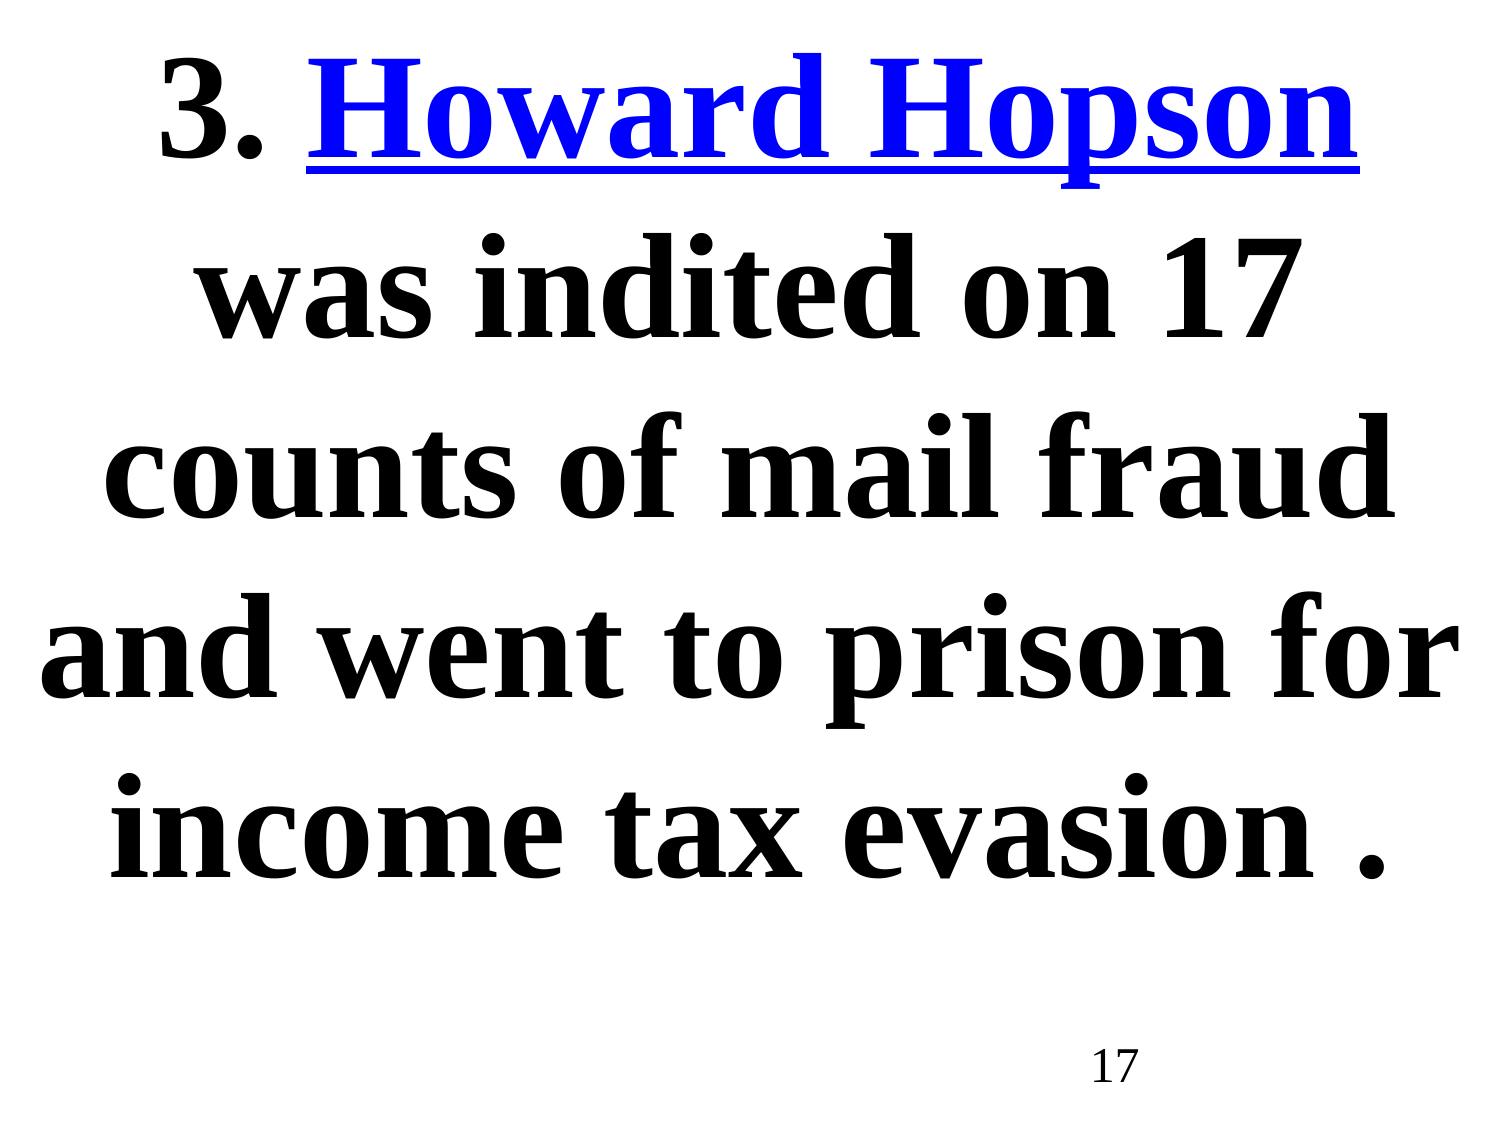

3. Howard Hopson was indited on 17 counts of mail fraud and went to prison for income tax evasion .
17